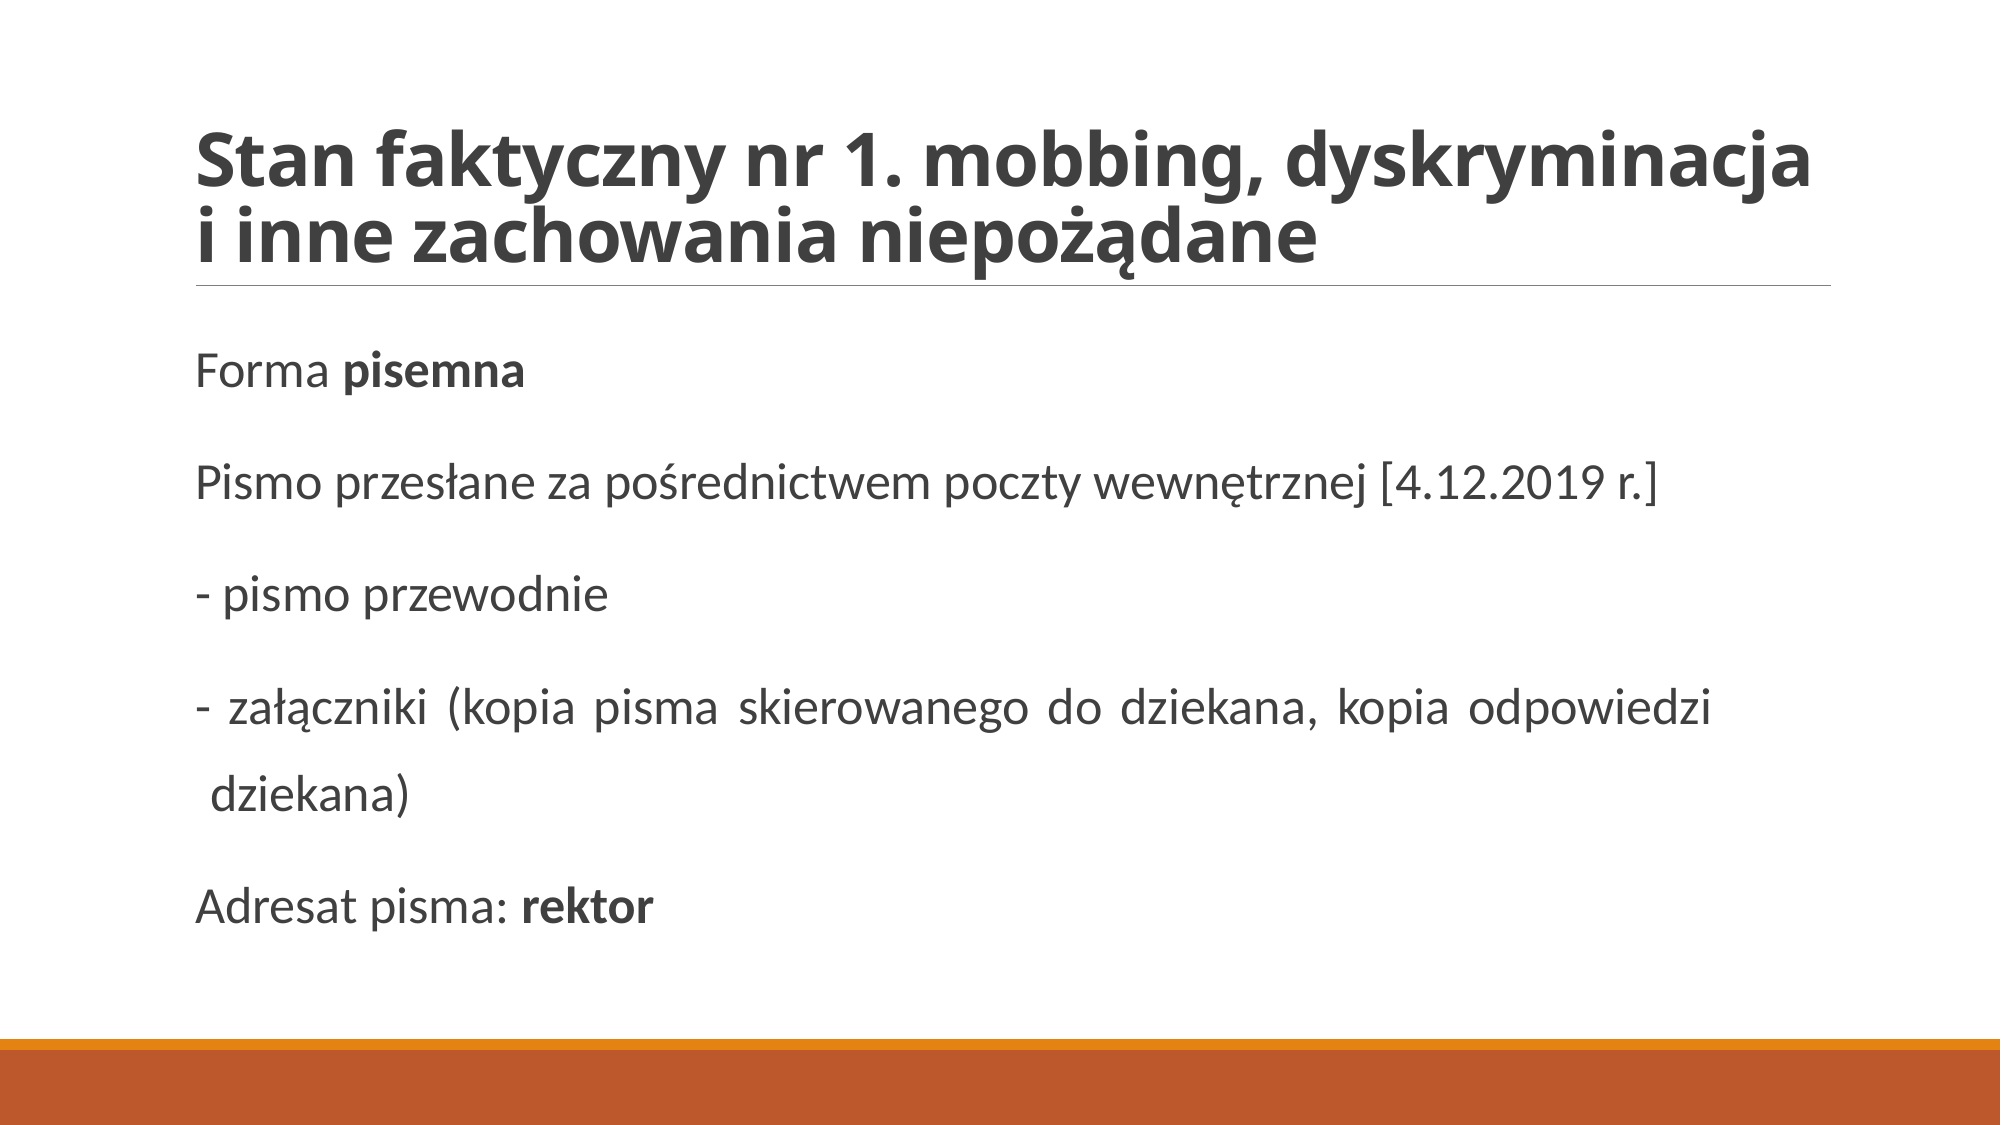

# Stan faktyczny nr 1. mobbing, dyskryminacja i inne zachowania niepożądane
Forma pisemna
Pismo przesłane za pośrednictwem poczty wewnętrznej [4.12.2019 r.]
- pismo przewodnie
- załączniki (kopia pisma skierowanego do dziekana, kopia odpowiedzi dziekana)
Adresat pisma: rektor